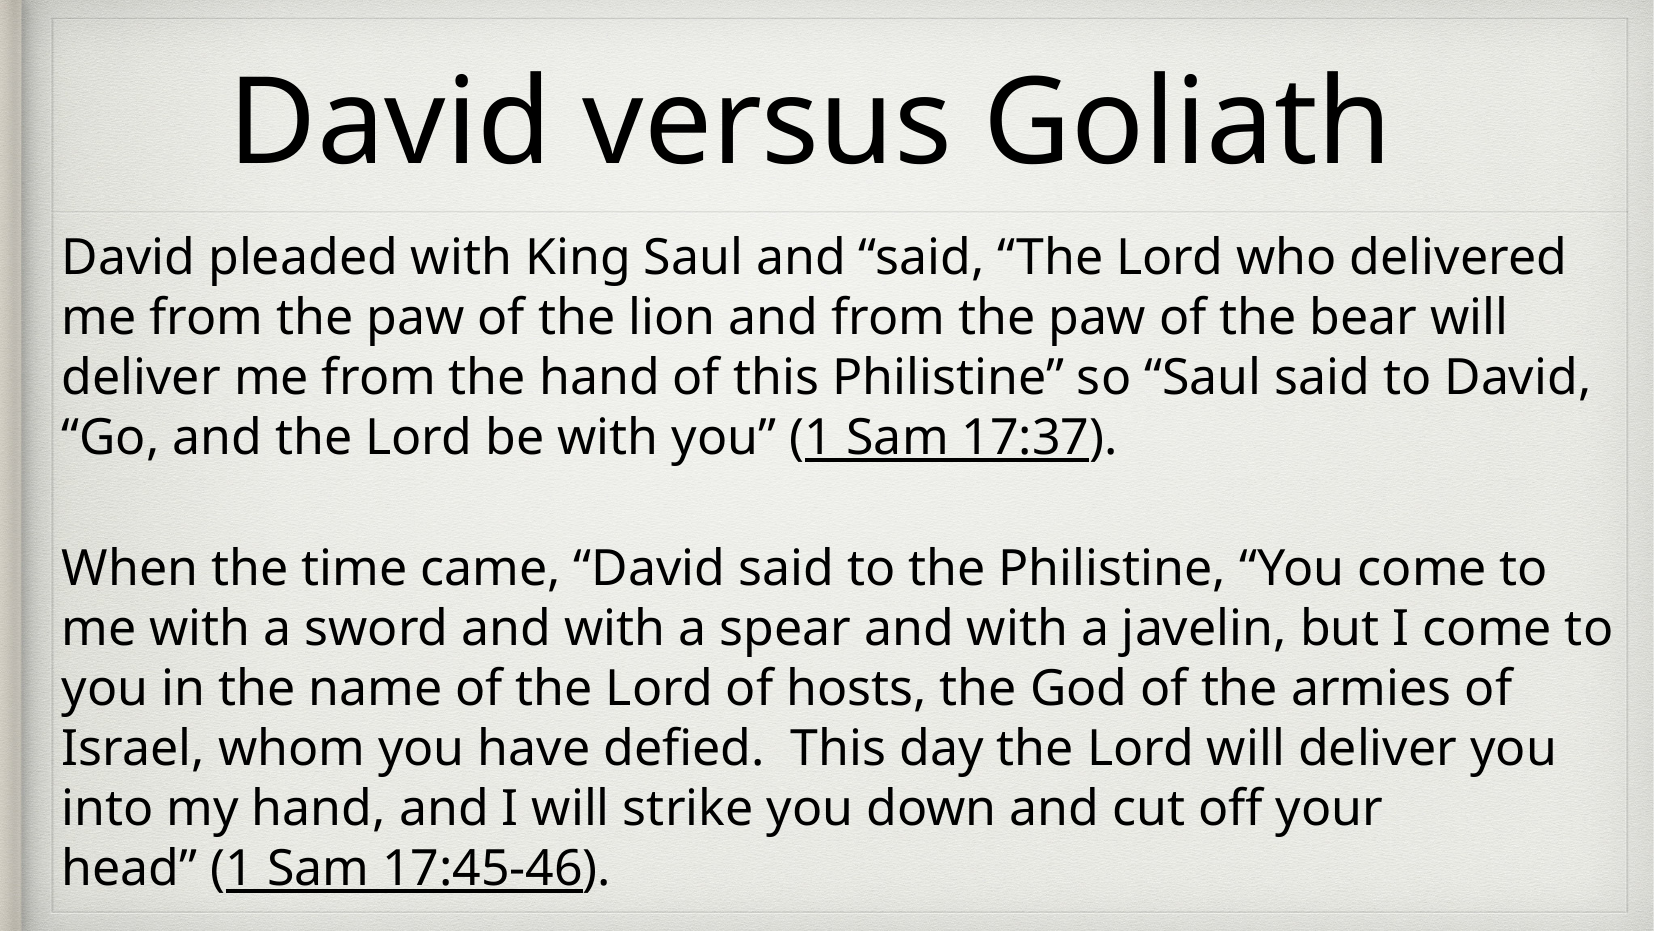

# David versus Goliath
David pleaded with King Saul and “said, “The Lord who delivered me from the paw of the lion and from the paw of the bear will deliver me from the hand of this Philistine” so “Saul said to David, “Go, and the Lord be with you” (1 Sam 17:37).
When the time came, “David said to the Philistine, “You come to me with a sword and with a spear and with a javelin, but I come to you in the name of the Lord of hosts, the God of the armies of Israel, whom you have defied.  This day the Lord will deliver you into my hand, and I will strike you down and cut off your head” (1 Sam 17:45-46).